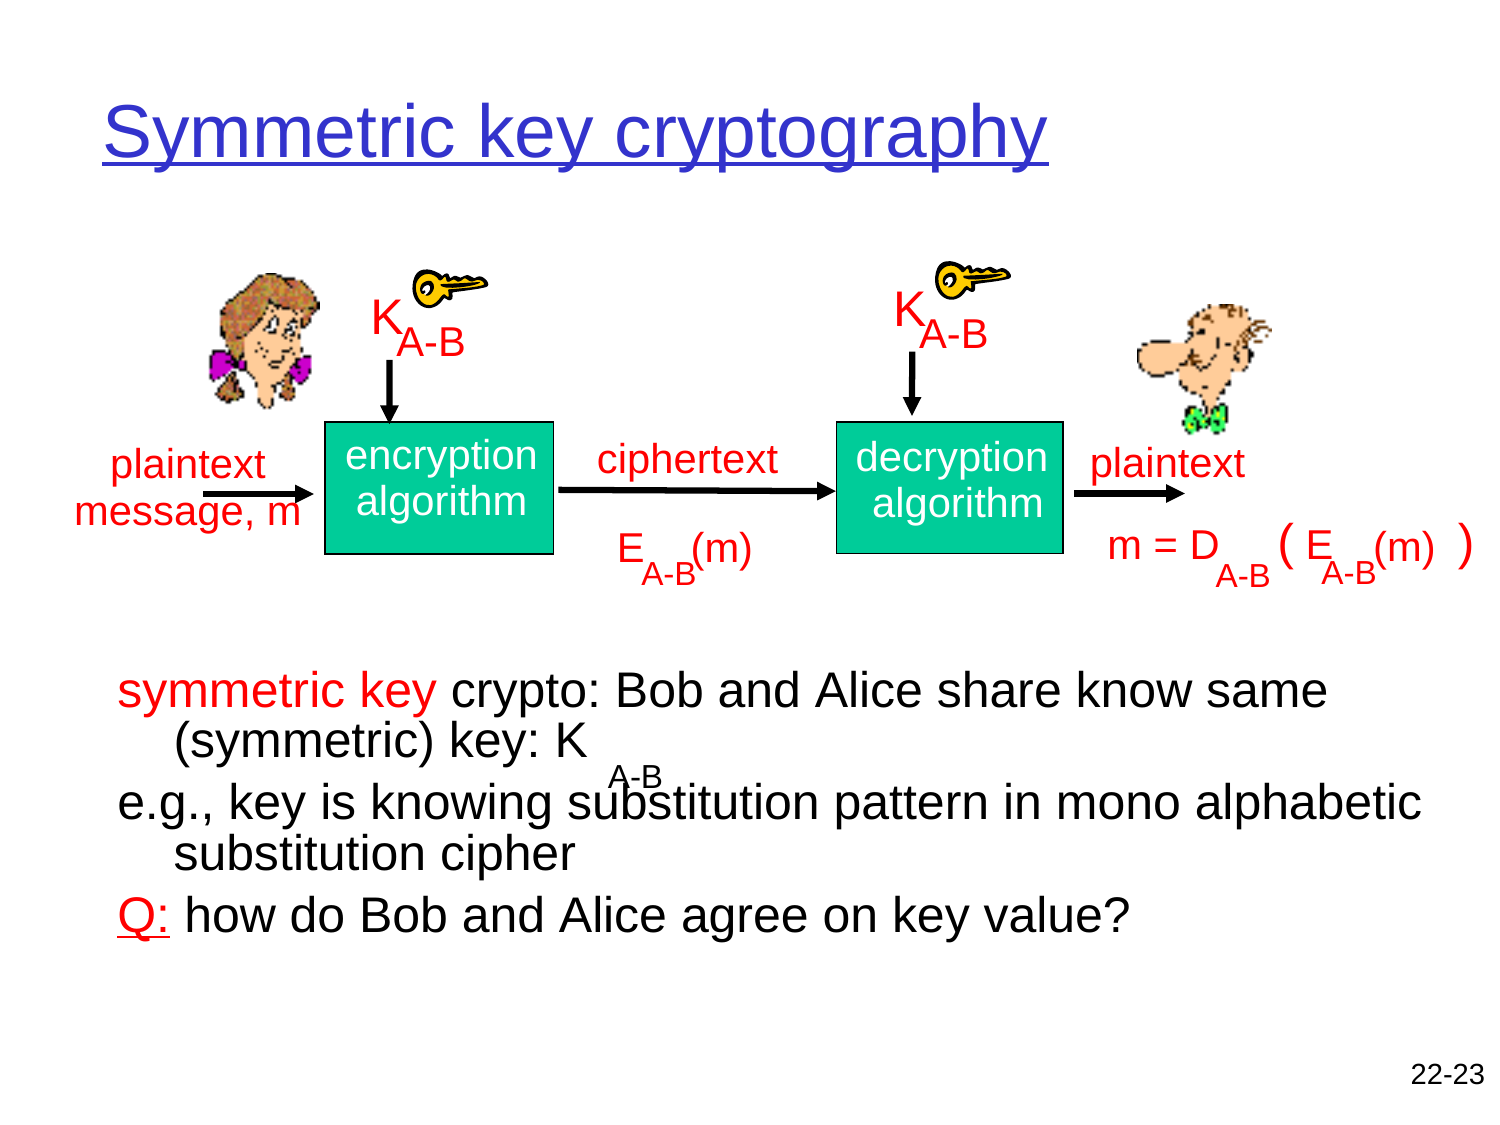

# Symmetric key cryptography
K
A-B
K
A-B
encryption
algorithm
decryption
algorithm
ciphertext
plaintext
plaintext
message, m
m = D ( E )
 (m)
A-B
E (m)
A-B
A-B
symmetric key crypto: Bob and Alice share know same (symmetric) key: K
e.g., key is knowing substitution pattern in mono alphabetic substitution cipher
Q: how do Bob and Alice agree on key value?
A-B
23